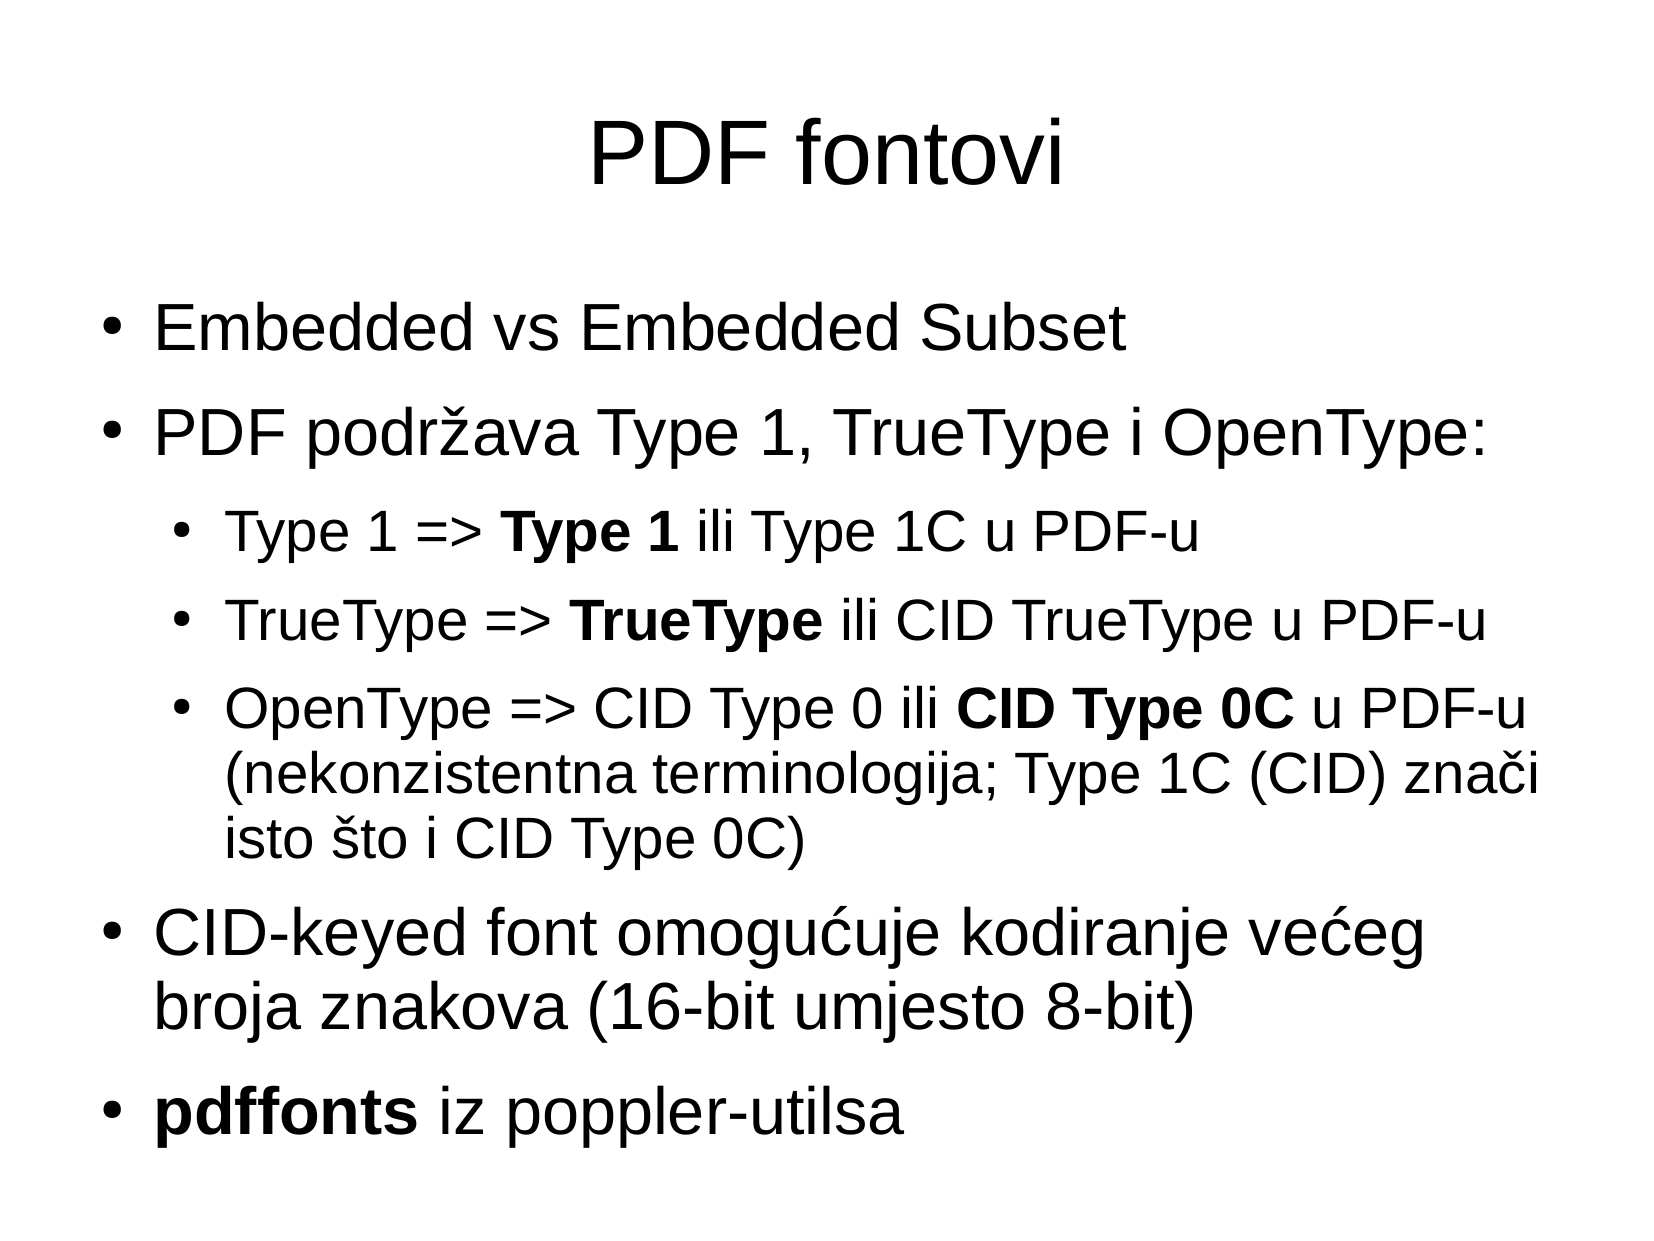

# PDF fontovi
Embedded vs Embedded Subset
PDF podržava Type 1, TrueType i OpenType:
Type 1 => Type 1 ili Type 1C u PDF-u
TrueType => TrueType ili CID TrueType u PDF-u
OpenType => CID Type 0 ili CID Type 0C u PDF-u (nekonzistentna terminologija; Type 1C (CID) znači isto što i CID Type 0C)
CID-keyed font omogućuje kodiranje većeg broja znakova (16-bit umjesto 8-bit)
pdffonts iz poppler-utilsa